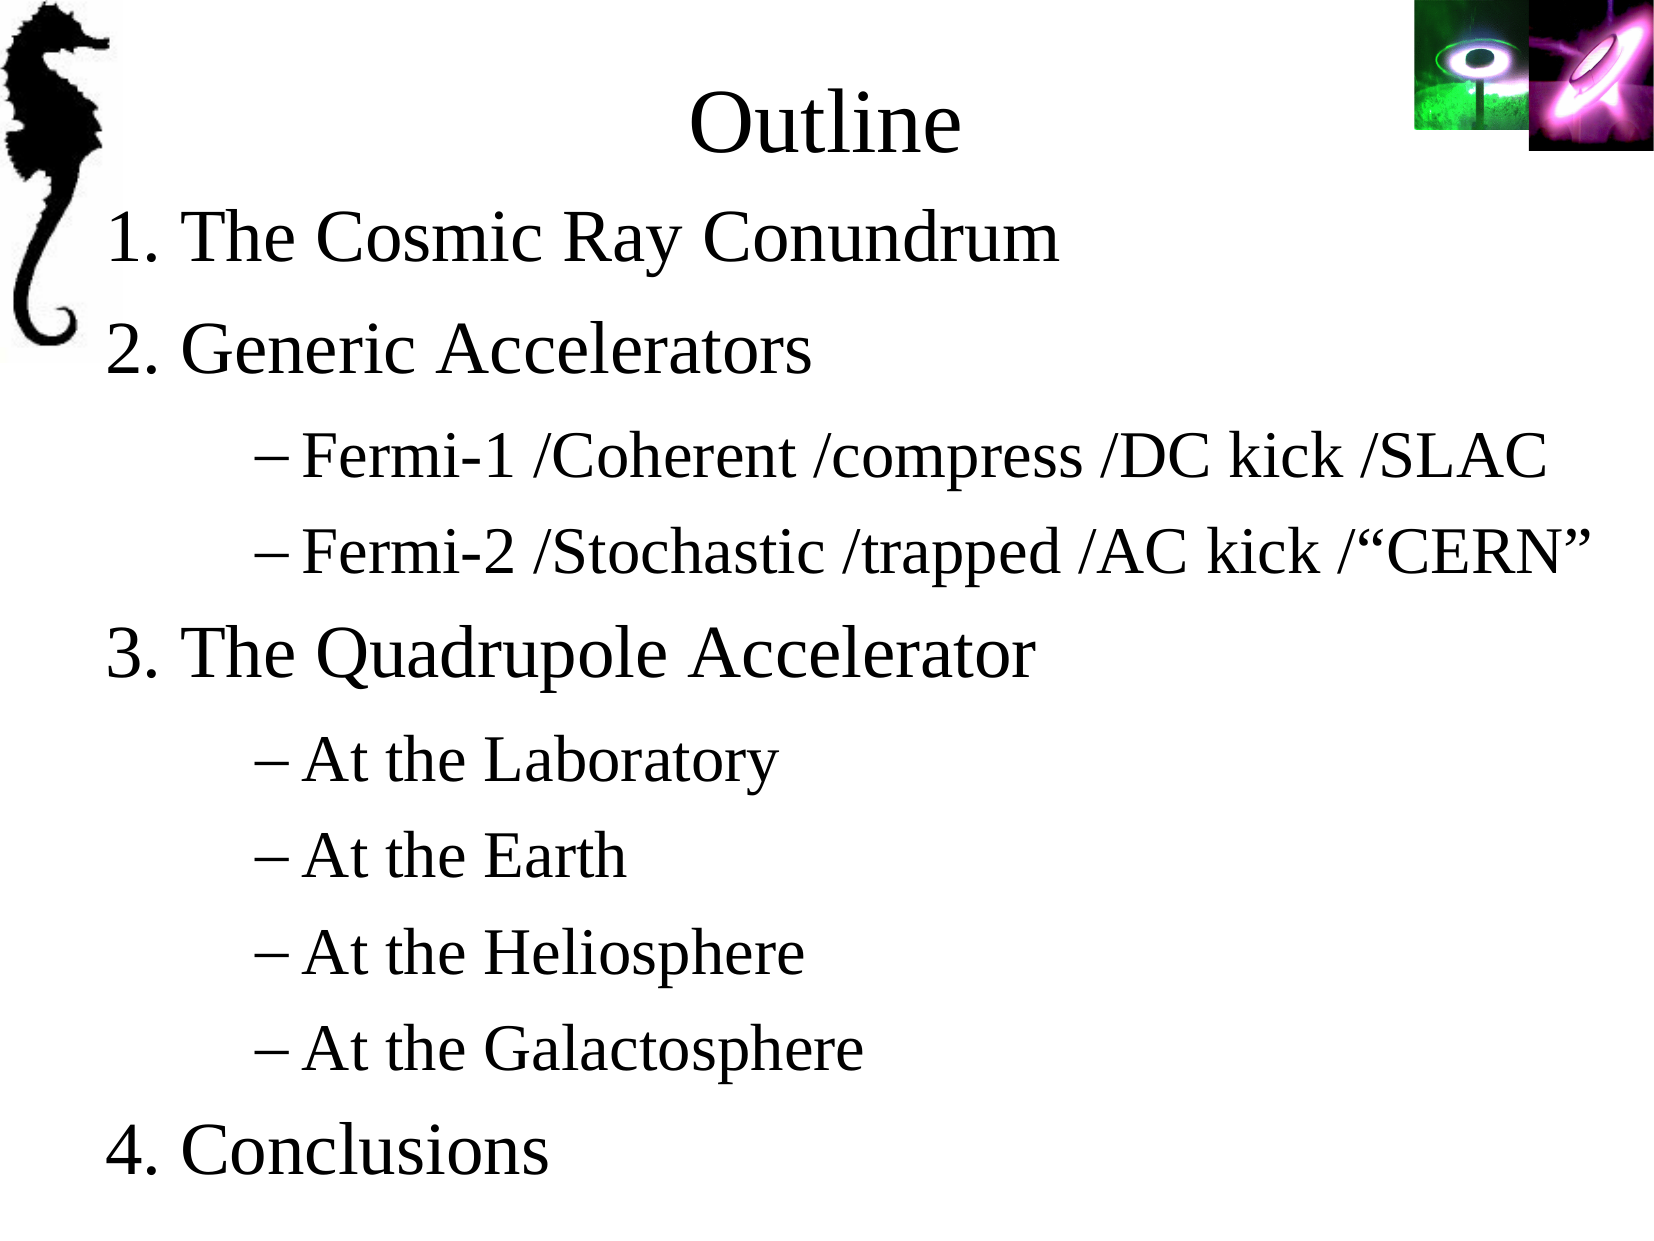

# Outline
1. The Cosmic Ray Conundrum
2. Generic Accelerators
Fermi-1 /Coherent /compress /DC kick /SLAC
Fermi-2 /Stochastic /trapped /AC kick /“CERN”
3. The Quadrupole Accelerator
At the Laboratory
At the Earth
At the Heliosphere
At the Galactosphere
4. Conclusions